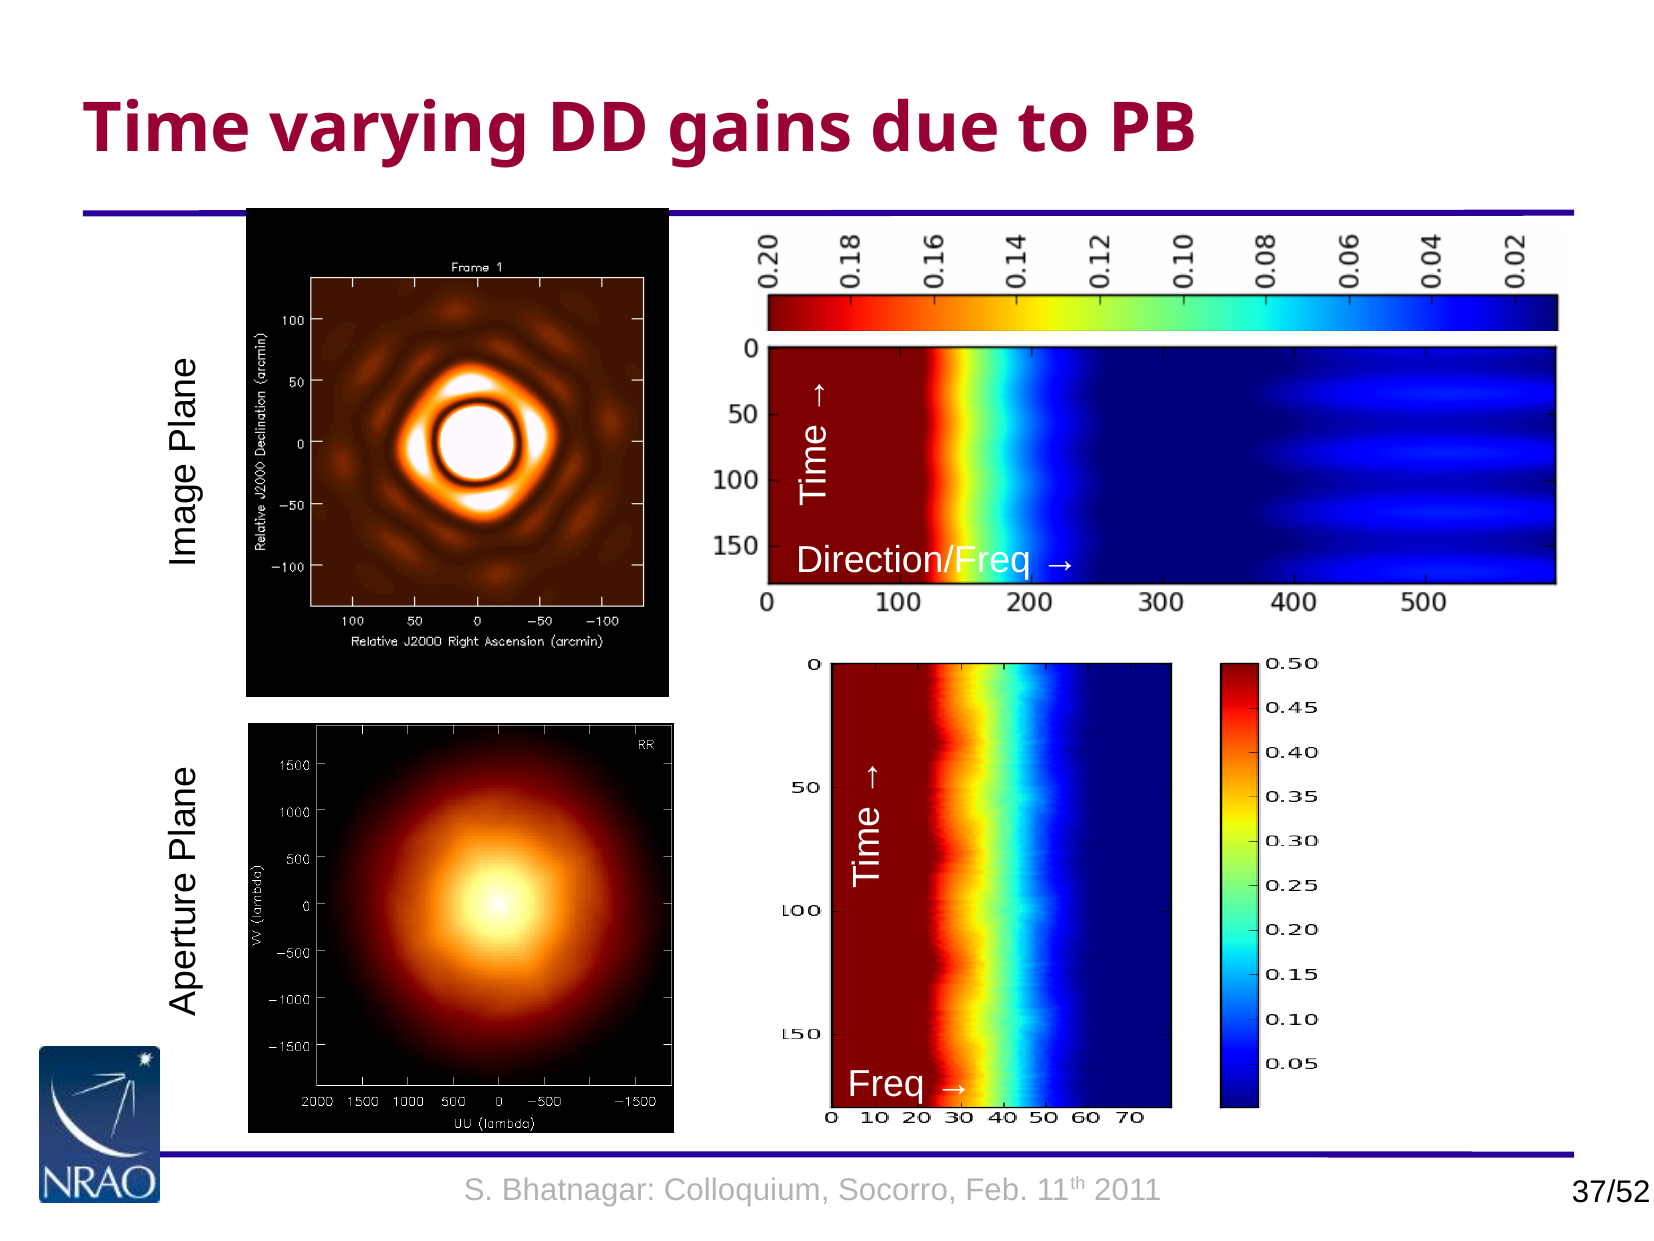

# Time varying DD gains due to PB
Time →
Image Plane
Direction/Freq →
Aperture Plane
Time →
Time →
Freq →